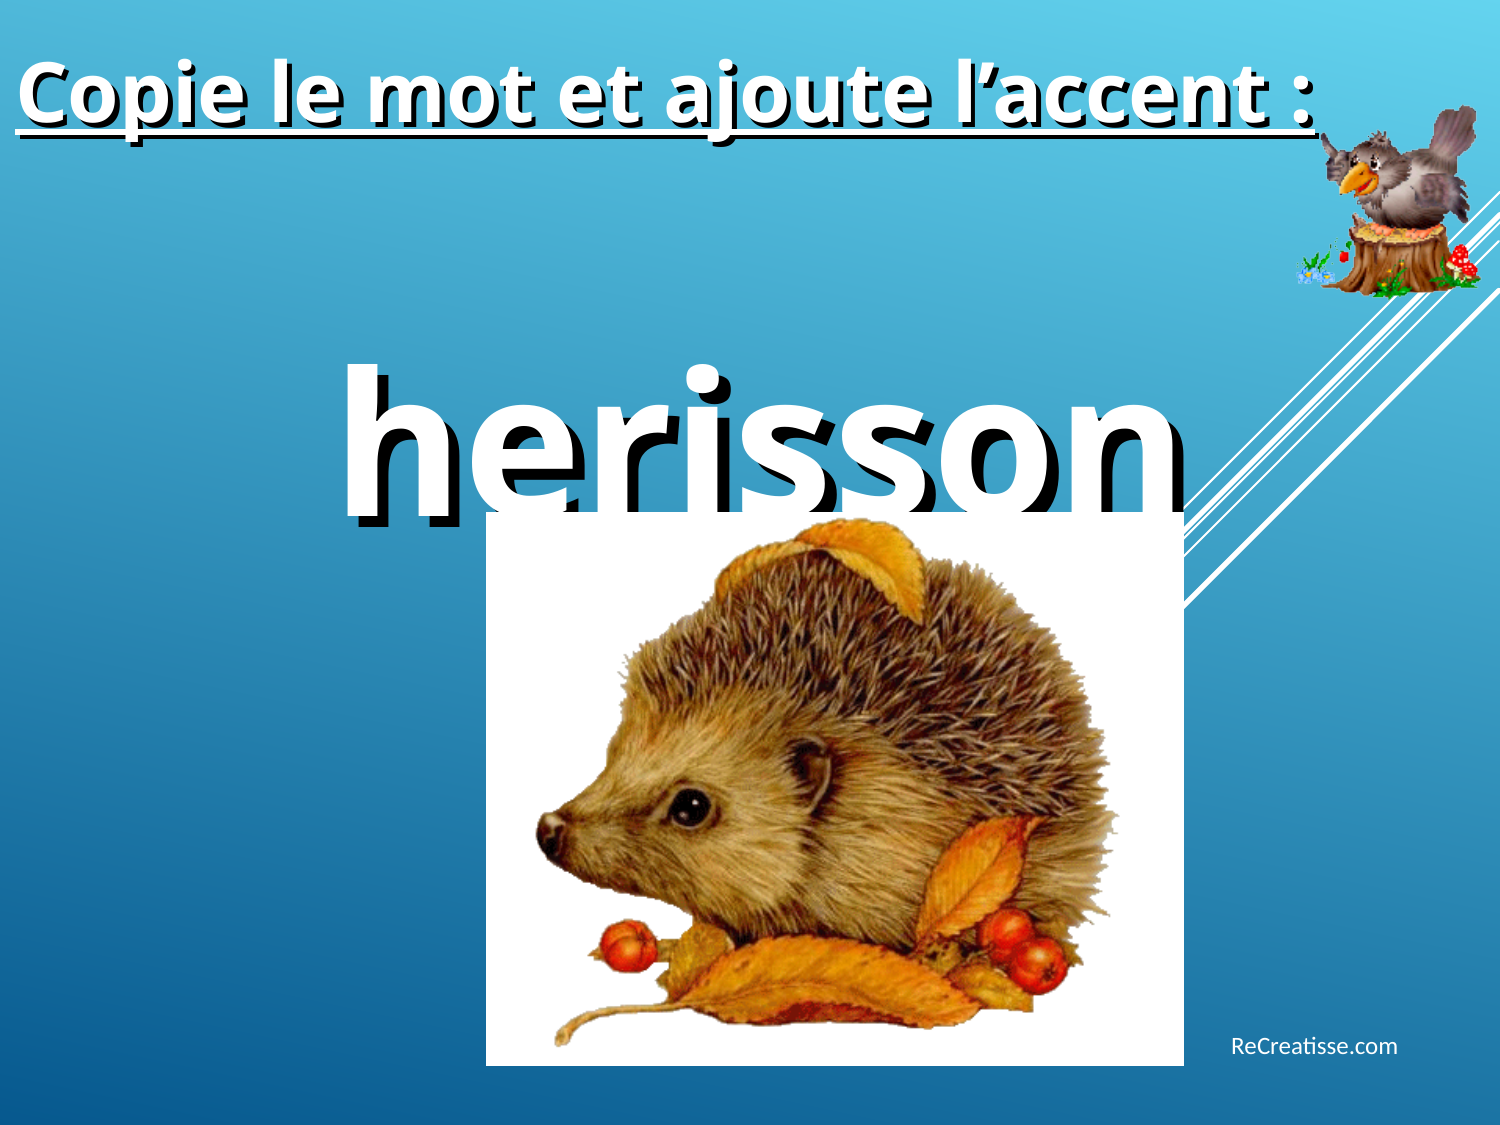

Copie le mot et ajoute l’accent :
é
herisson
ReCreatisse.com